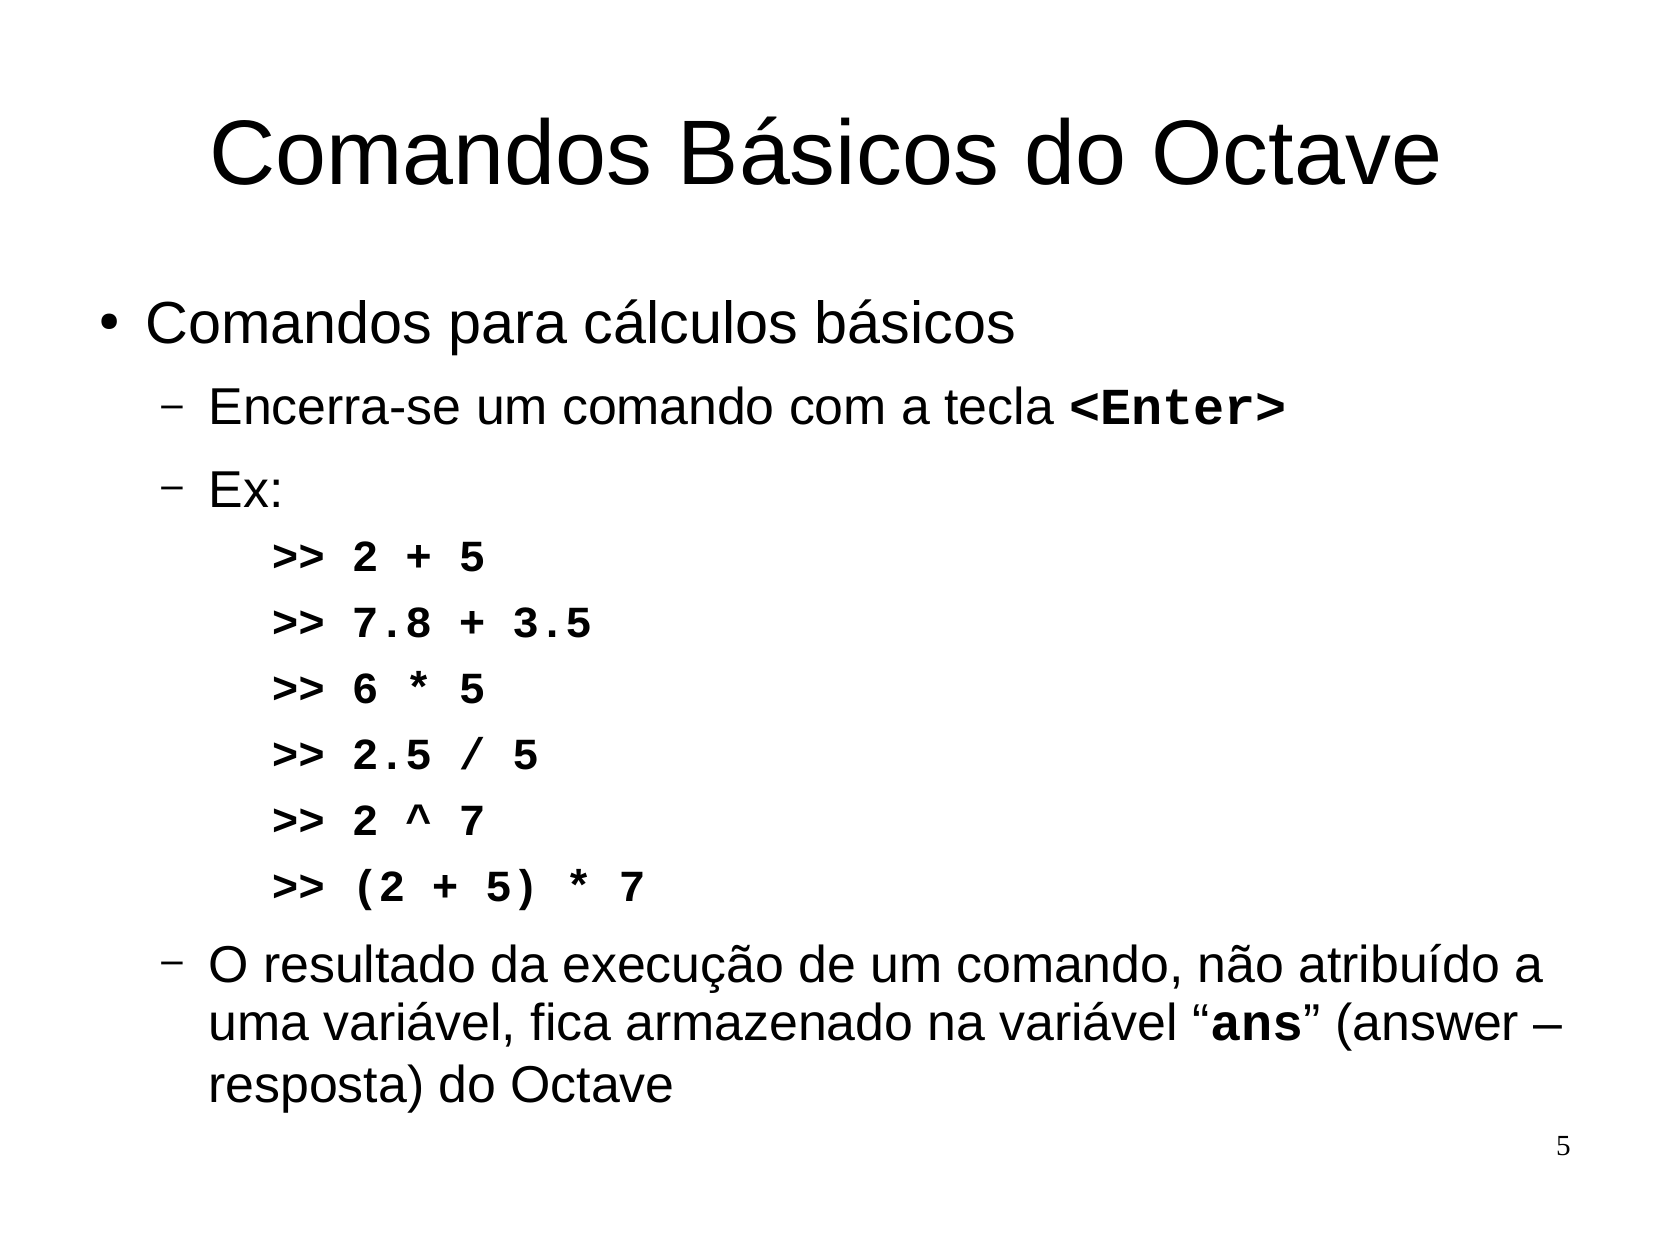

# Comandos Básicos do Octave
Comandos para cálculos básicos
Encerra-se um comando com a tecla <Enter>
Ex:
>> 2 + 5
>> 7.8 + 3.5
>> 6 * 5
>> 2.5 / 5
>> 2 ^ 7
>> (2 + 5) * 7
O resultado da execução de um comando, não atribuído a uma variável, fica armazenado na variável “ans” (answer – resposta) do Octave
5